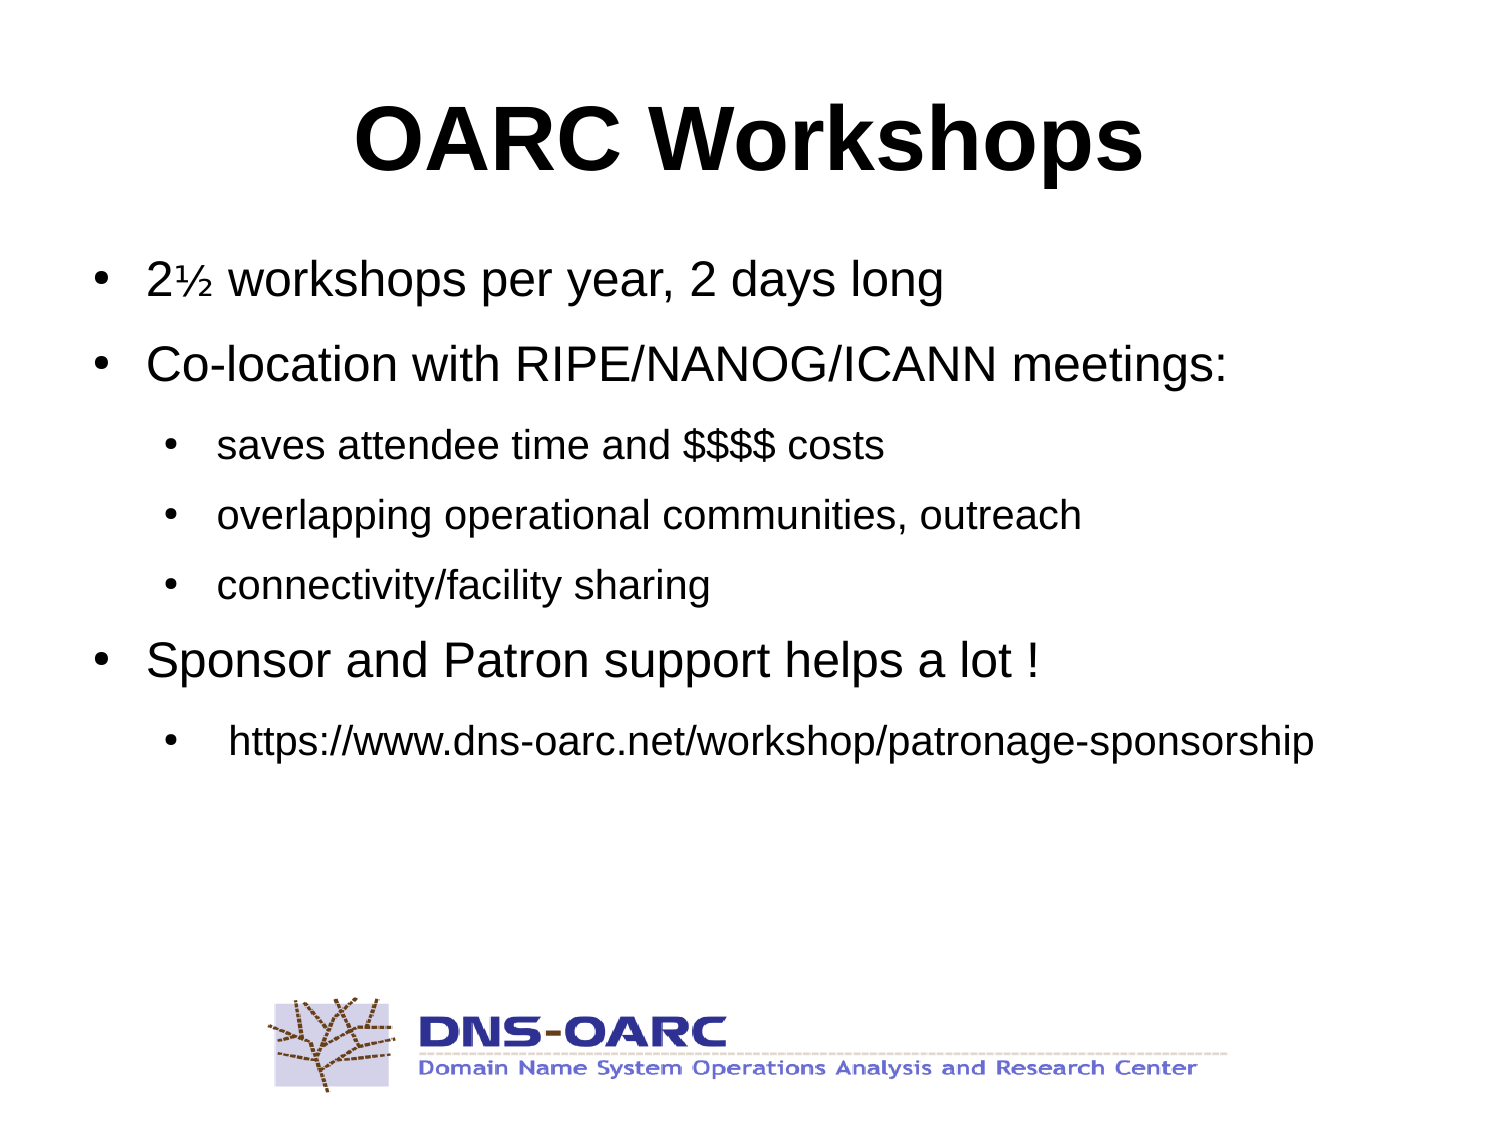

# OARC Workshops
2½ workshops per year, 2 days long
Co-location with RIPE/NANOG/ICANN meetings:
saves attendee time and $$$$ costs
overlapping operational communities, outreach
connectivity/facility sharing
Sponsor and Patron support helps a lot !
 https://www.dns-oarc.net/workshop/patronage-sponsorship